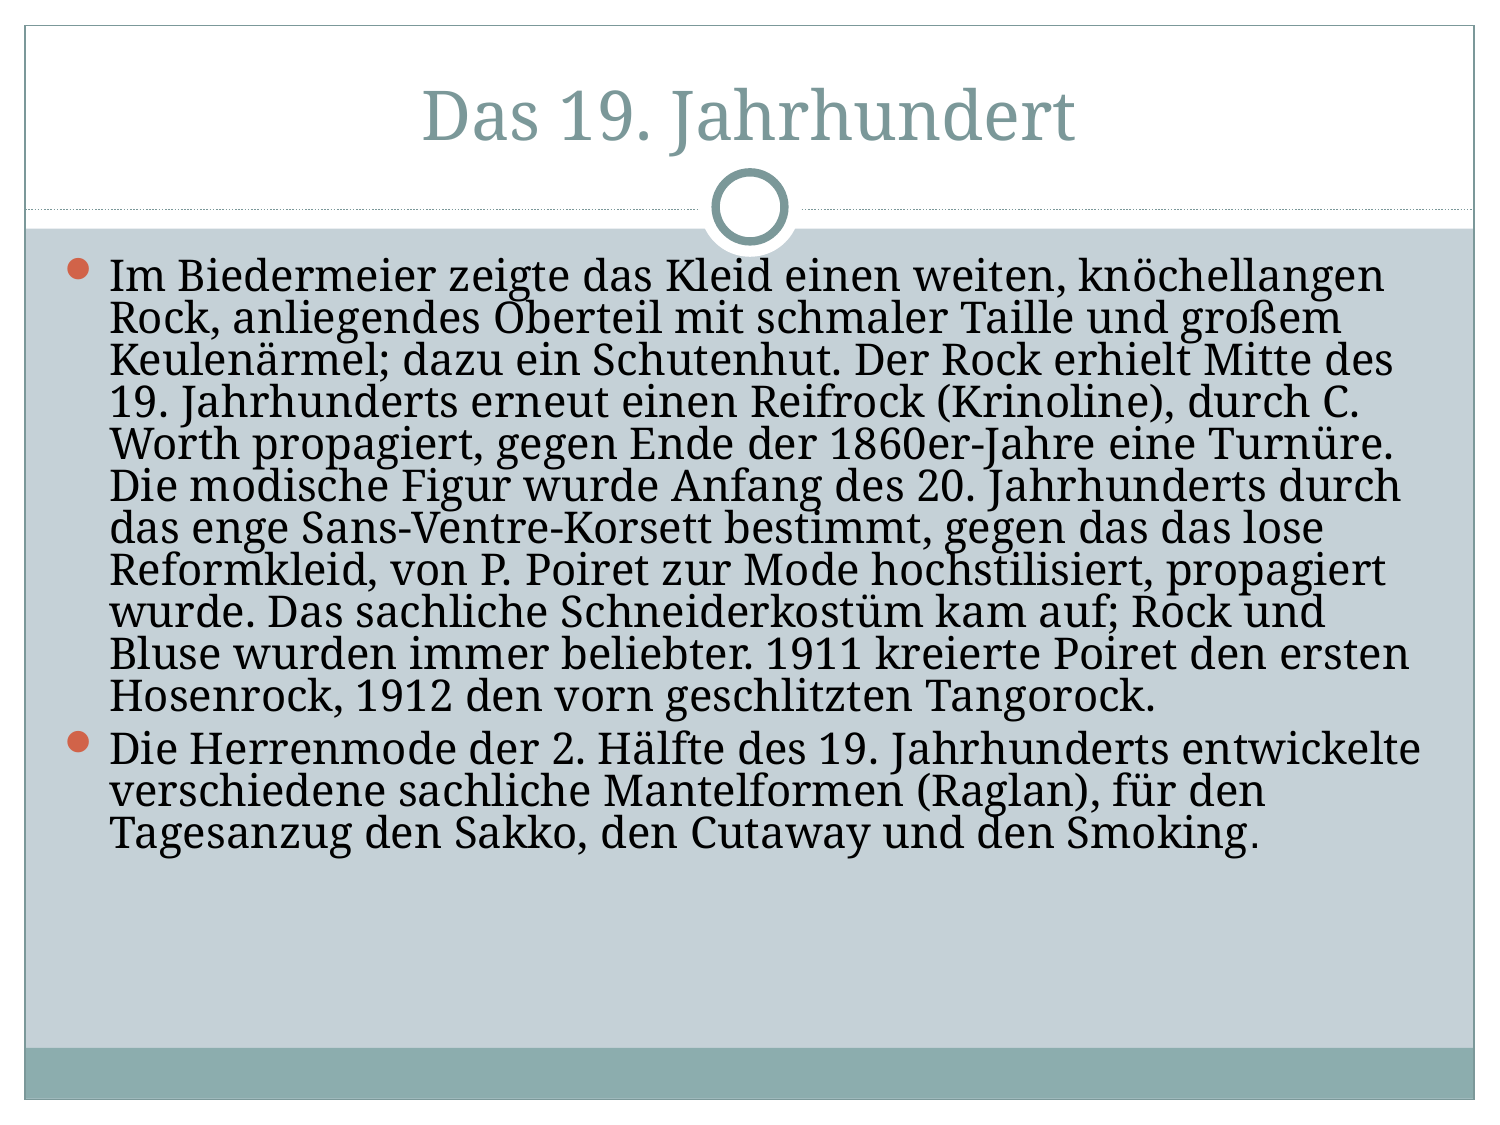

# Das 19. Jahrhundert
Im Biedermeier zeigte das Kleid einen weiten, knöchellangen Rock, anliegendes Oberteil mit schmaler Taille und großem Keulenärmel; dazu ein Schutenhut. Der Rock erhielt Mitte des 19. Jahrhunderts erneut einen Reifrock (Krinoline), durch C. Worth propagiert, gegen Ende der 1860er-Jahre eine Turnüre. Die modische Figur wurde Anfang des 20. Jahrhunderts durch das enge Sans-Ventre-Korsett bestimmt, gegen das das lose Reformkleid, von P. Poiret zur Mode hochstilisiert, propagiert wurde. Das sachliche Schneiderkostüm kam auf; Rock und Bluse wurden immer beliebter. 1911 kreierte Poiret den ersten Hosenrock, 1912 den vorn geschlitzten Tangorock.
Die Herrenmode der 2. Hälfte des 19. Jahrhunderts entwickelte verschiedene sachliche Mantelformen (Raglan), für den Tagesanzug den Sakko, den Cutaway und den Smoking.